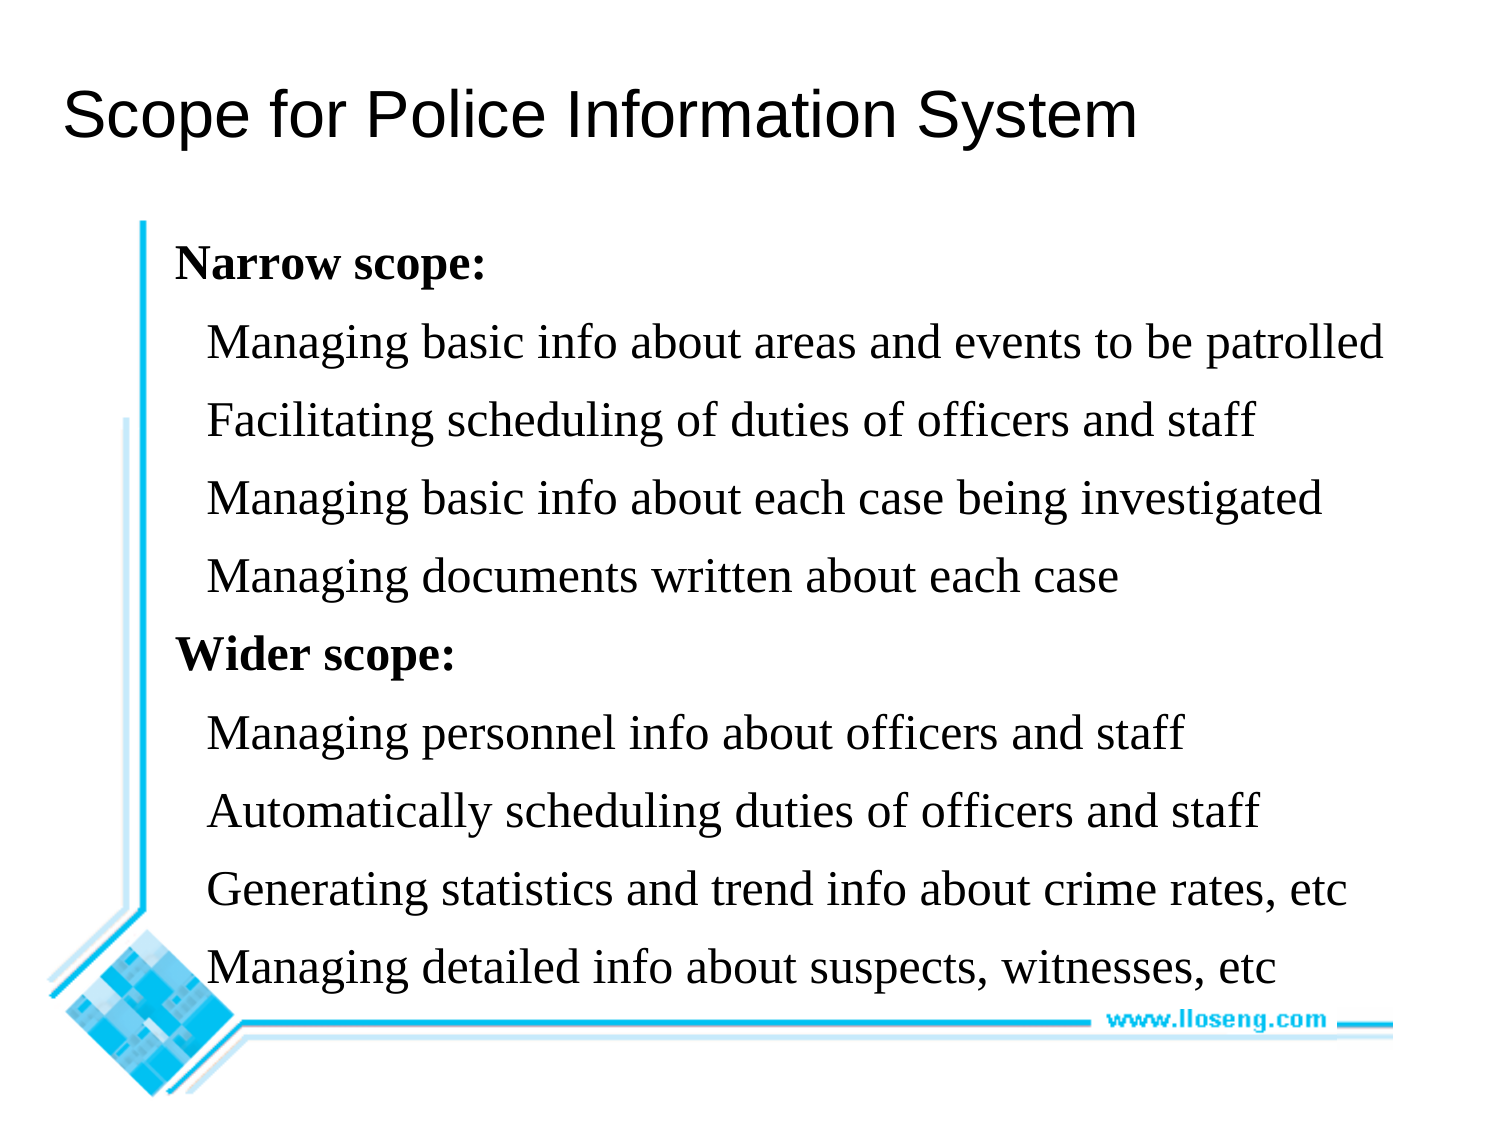

# Scope for Police Information System
Narrow scope:
Managing basic info about areas and events to be patrolled
Facilitating scheduling of duties of officers and staff
Managing basic info about each case being investigated
Managing documents written about each case
Wider scope:
Managing personnel info about officers and staff
Automatically scheduling duties of officers and staff
Generating statistics and trend info about crime rates, etc
Managing detailed info about suspects, witnesses, etc